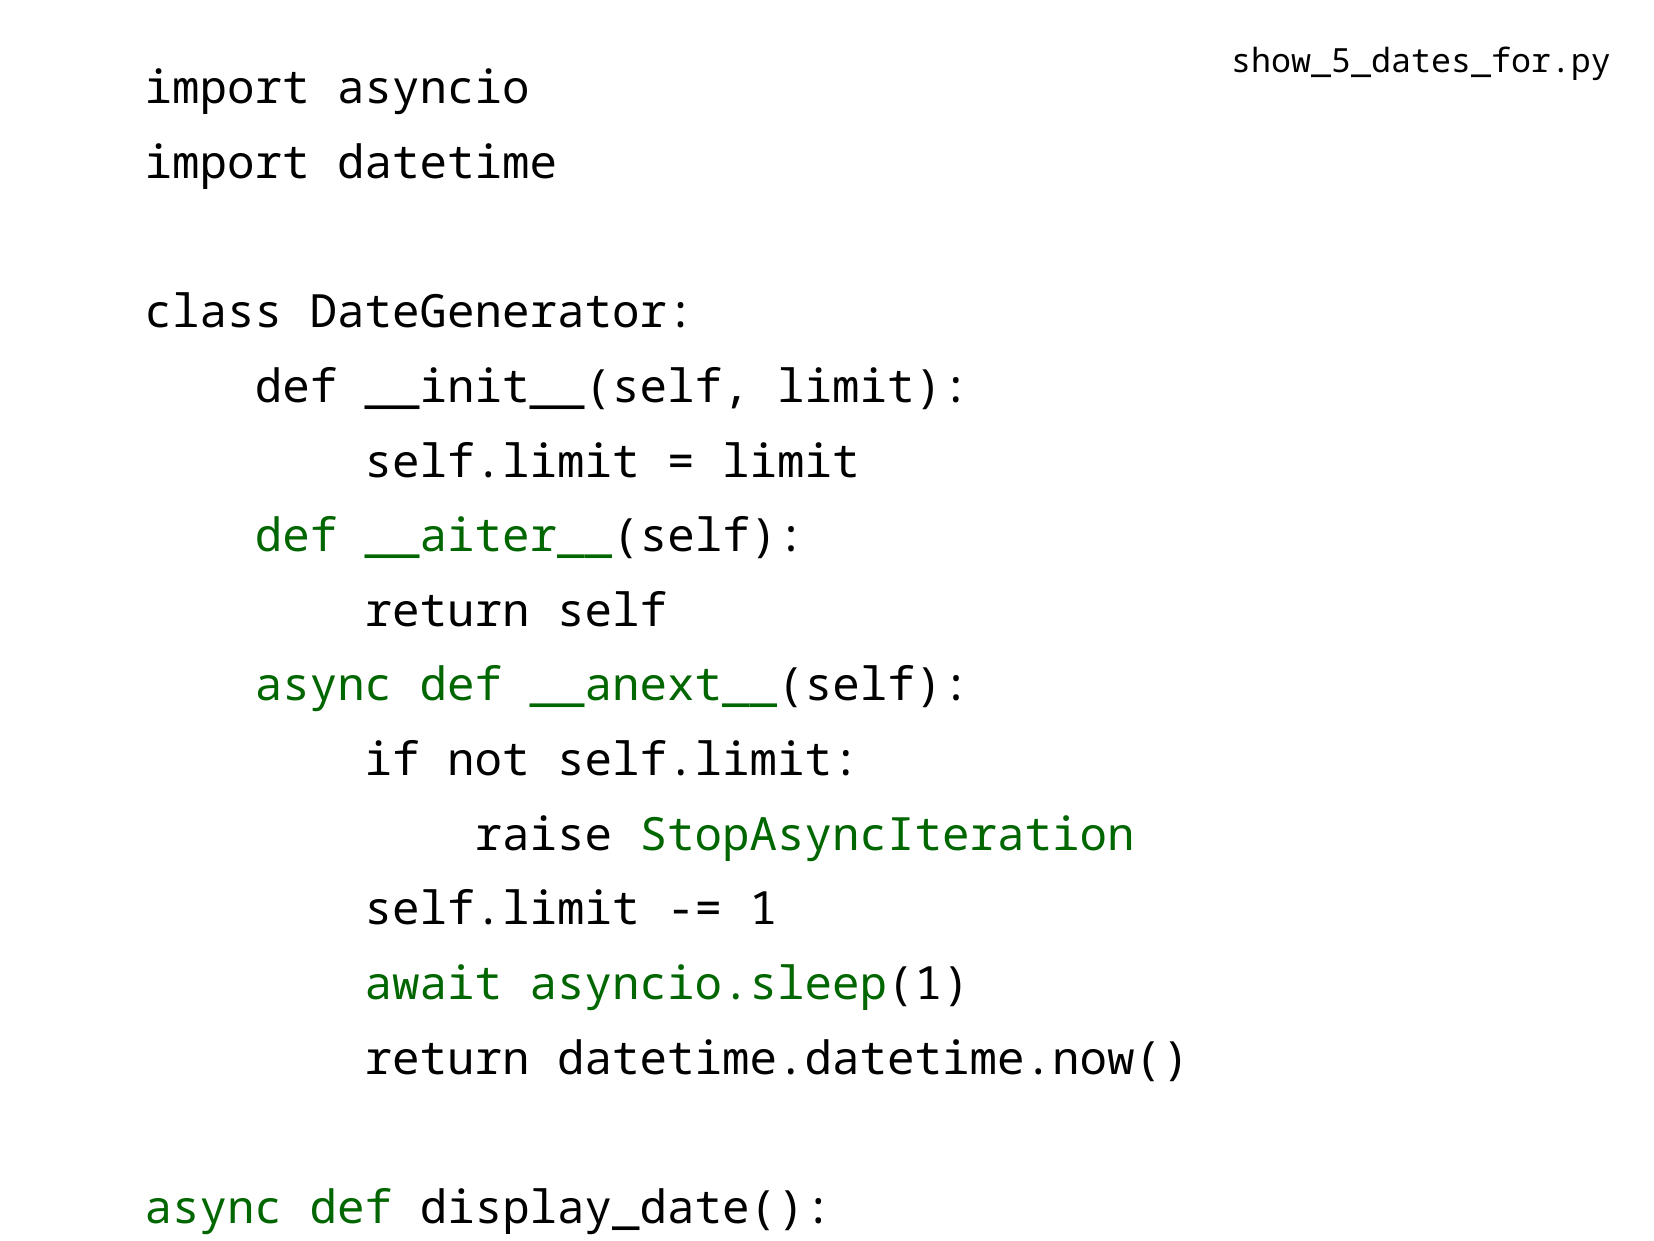

show_5_dates_for.py
import asyncio
import datetime
class DateGenerator:
 def __init__(self, limit):
 self.limit = limit
 def __aiter__(self):
 return self
 async def __anext__(self):
 if not self.limit:
 raise StopAsyncIteration
 self.limit -= 1
 await asyncio.sleep(1)
 return datetime.datetime.now()
async def display_date():
 async for date in DateGenerator(5):
 print(date)
asyncio.run(main())